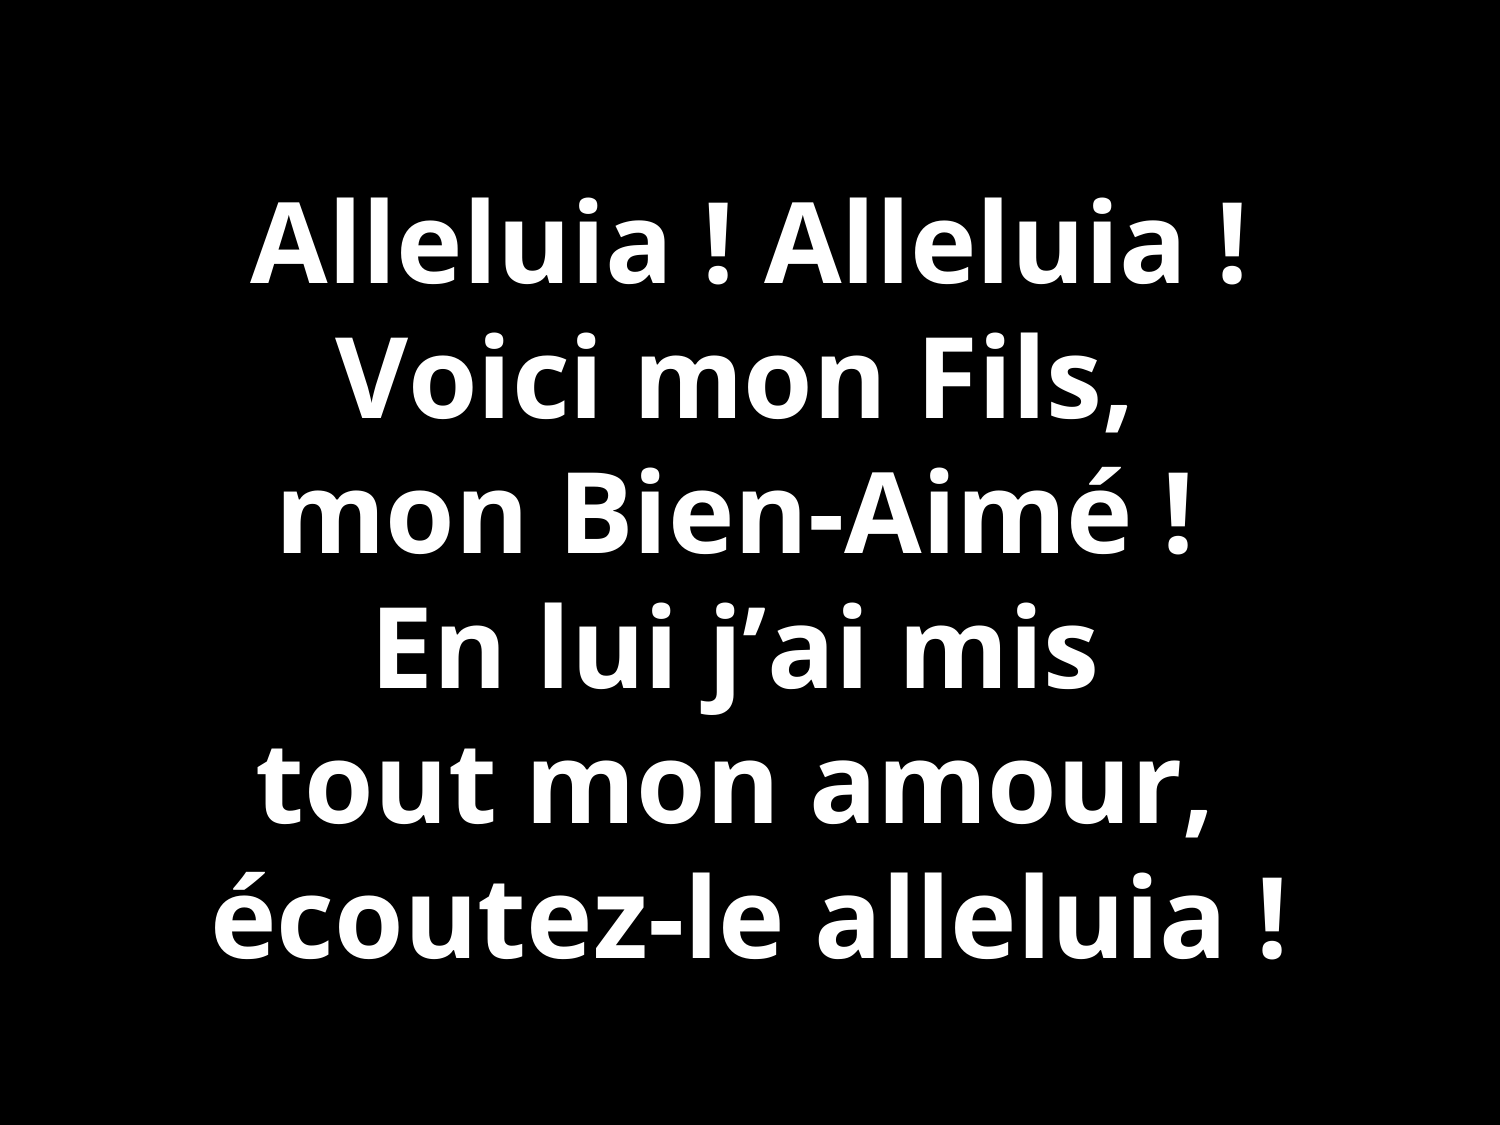

Alleluia ! Alleluia !
Voici mon Fils,
mon Bien-Aimé !
En lui j’ai mis
tout mon amour,
écoutez-le alleluia !